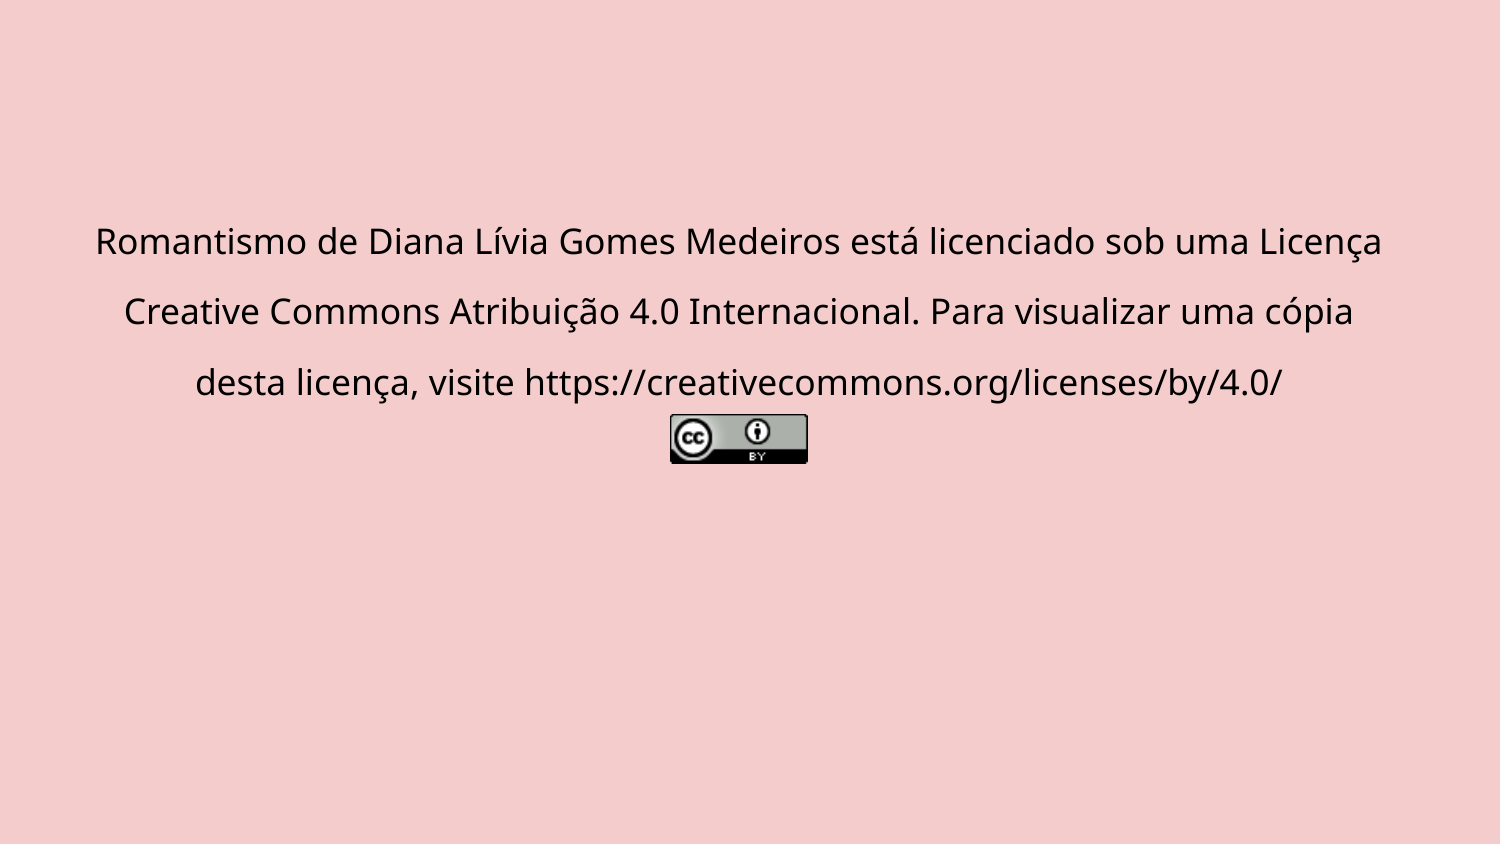

# Romantismo de Diana Lívia Gomes Medeiros está licenciado sob uma Licença Creative Commons Atribuição 4.0 Internacional. Para visualizar uma cópia desta licença, visite https://creativecommons.org/licenses/by/4.0/